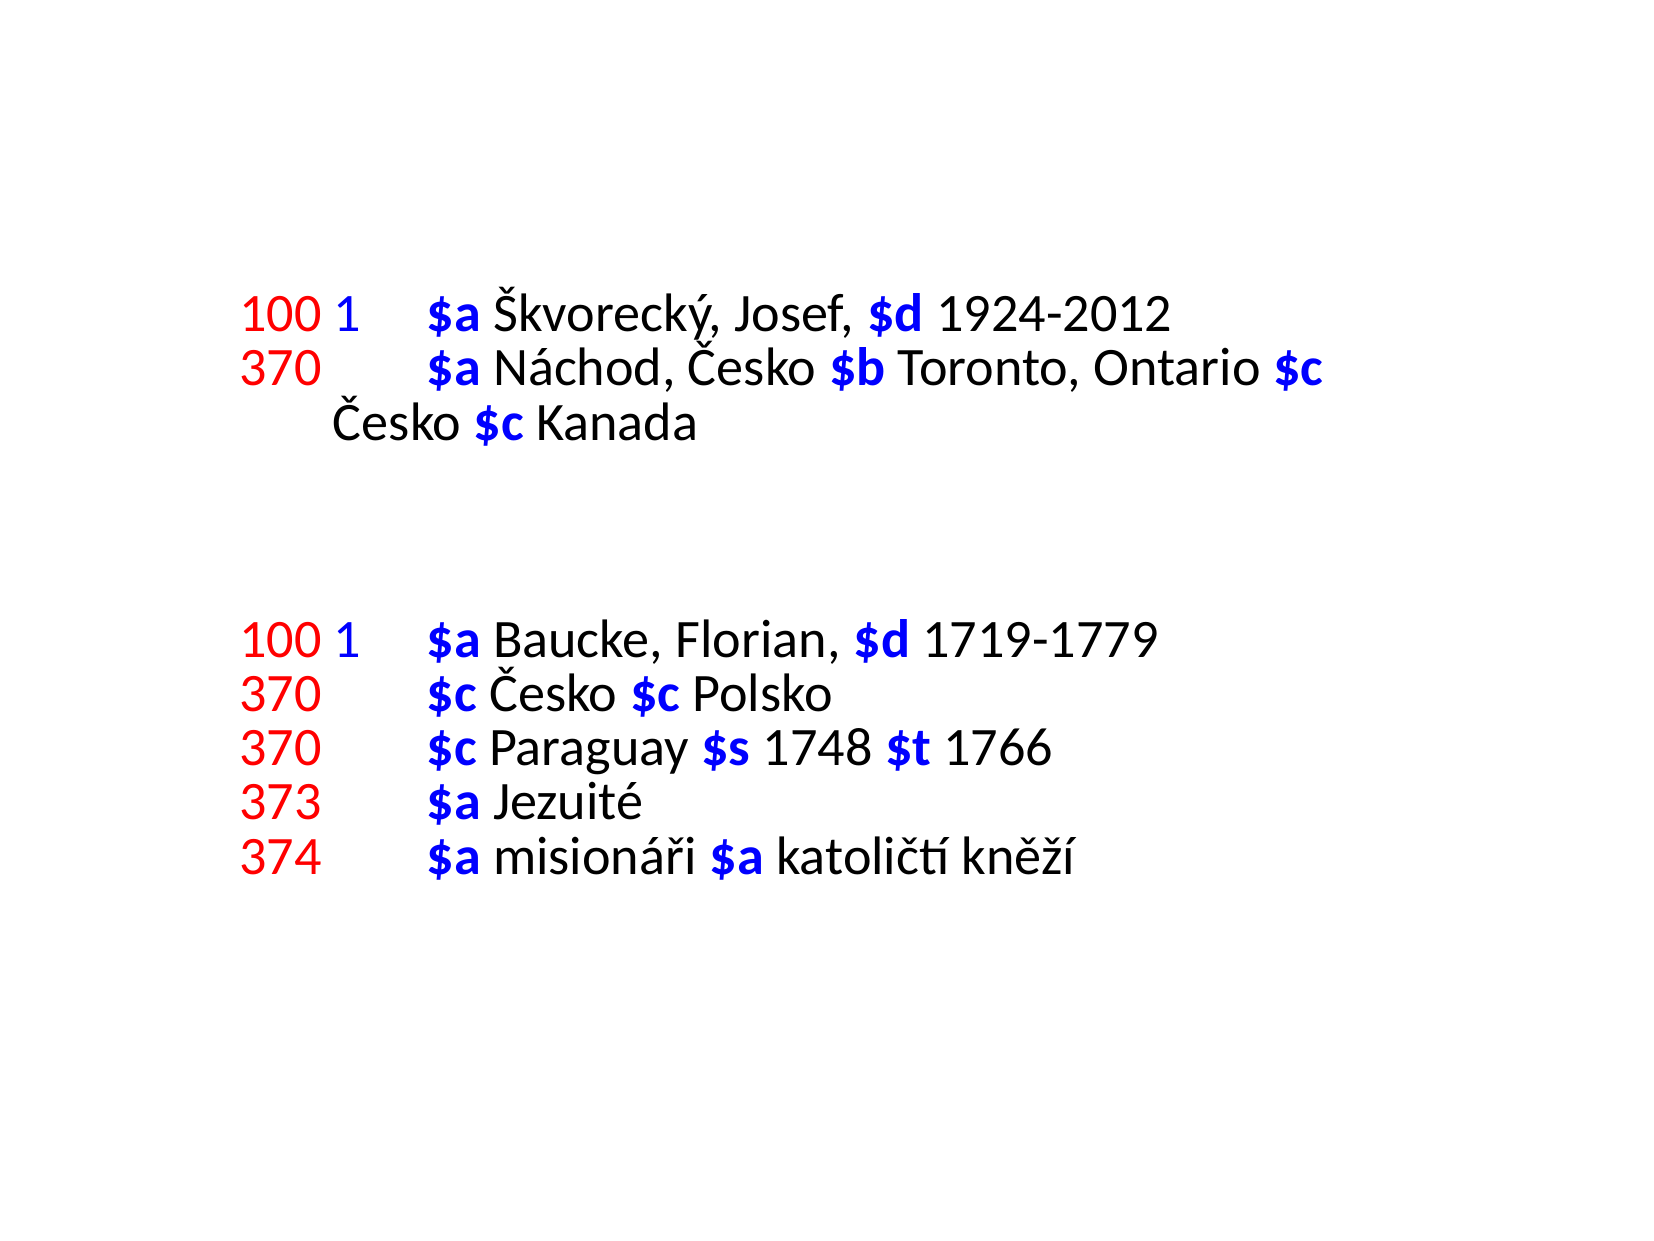

100 1 	$a Škvorecký, Josef, $d 1924-2012
370 	$a Náchod, Česko $b Toronto, Ontario $c Česko $c Kanada
100 1 	$a Baucke, Florian, $d 1719-1779
370 	$c Česko $c Polsko
370 	$c Paraguay $s 1748 $t 1766
373 	$a Jezuité
374 	$a misionáři $a katoličtí kněží